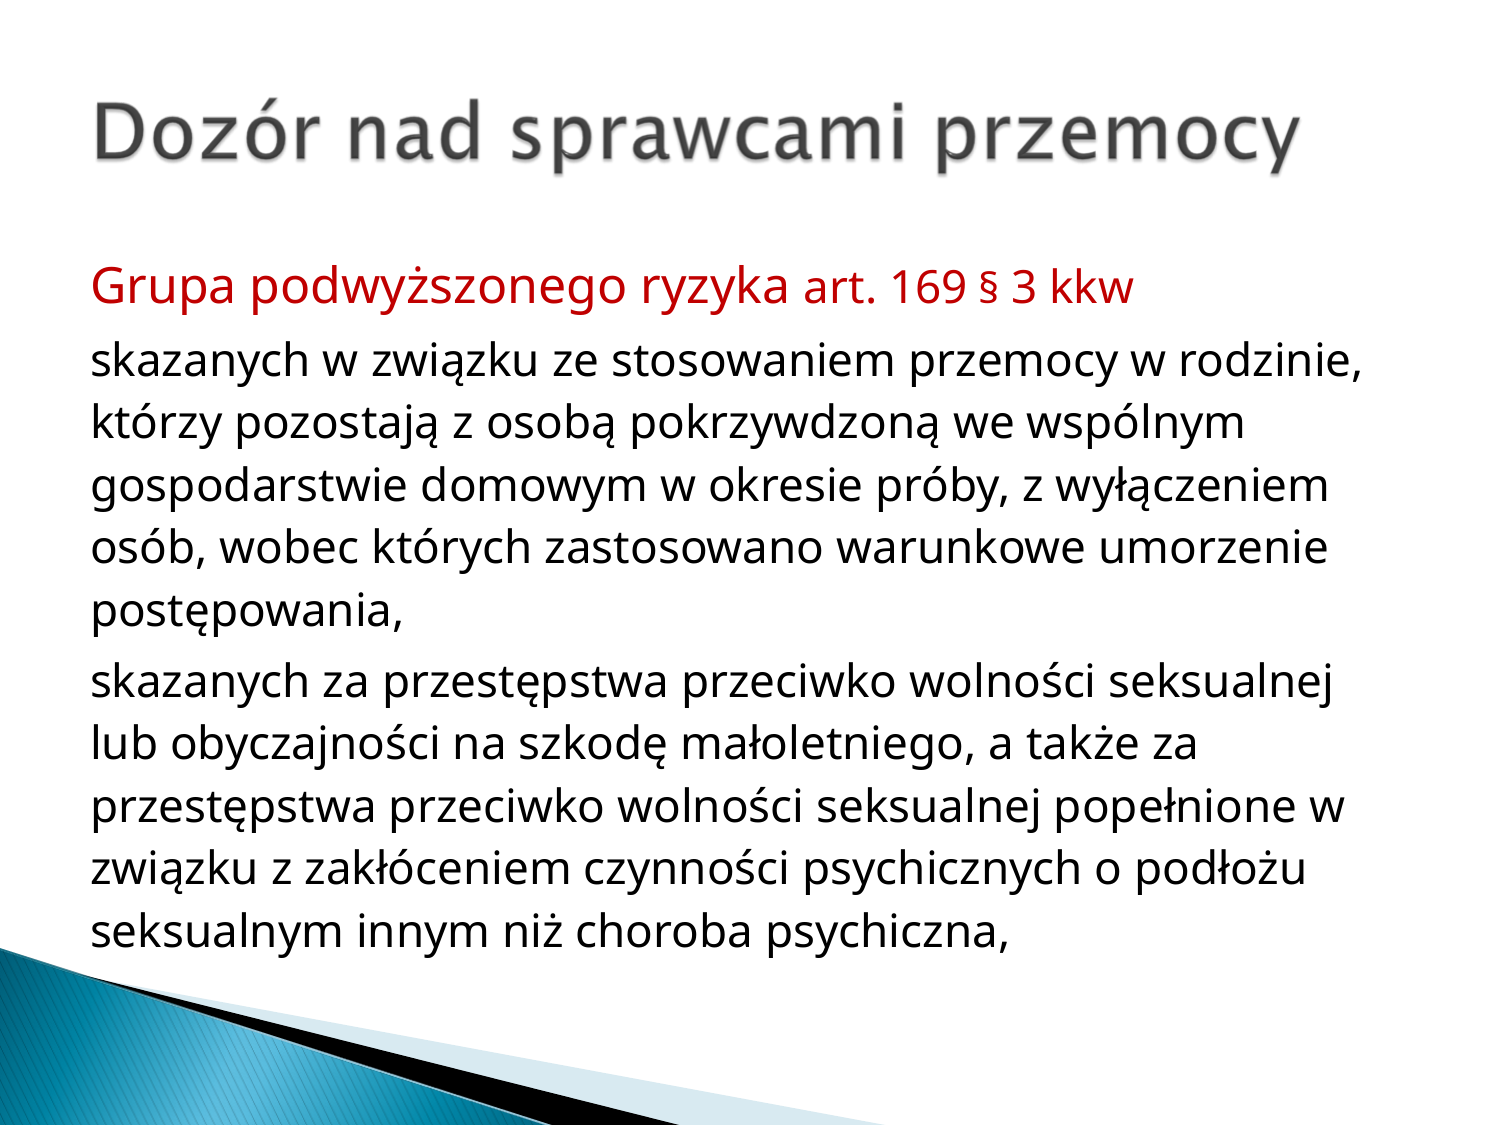

# Grupa podwyższonego ryzyka art. 169 § 3 kkw
skazanych w związku ze stosowaniem przemocy w rodzinie, którzy pozostają z osobą pokrzywdzoną we wspólnym gospodarstwie domowym w okresie próby, z wyłączeniem osób, wobec których zastosowano warunkowe umorzenie postępowania,
skazanych za przestępstwa przeciwko wolności seksualnej lub obyczajności na szkodę małoletniego, a także za przestępstwa przeciwko wolności seksualnej popełnione w związku z zakłóceniem czynności psychicznych o podłożu seksualnym innym niż choroba psychiczna,